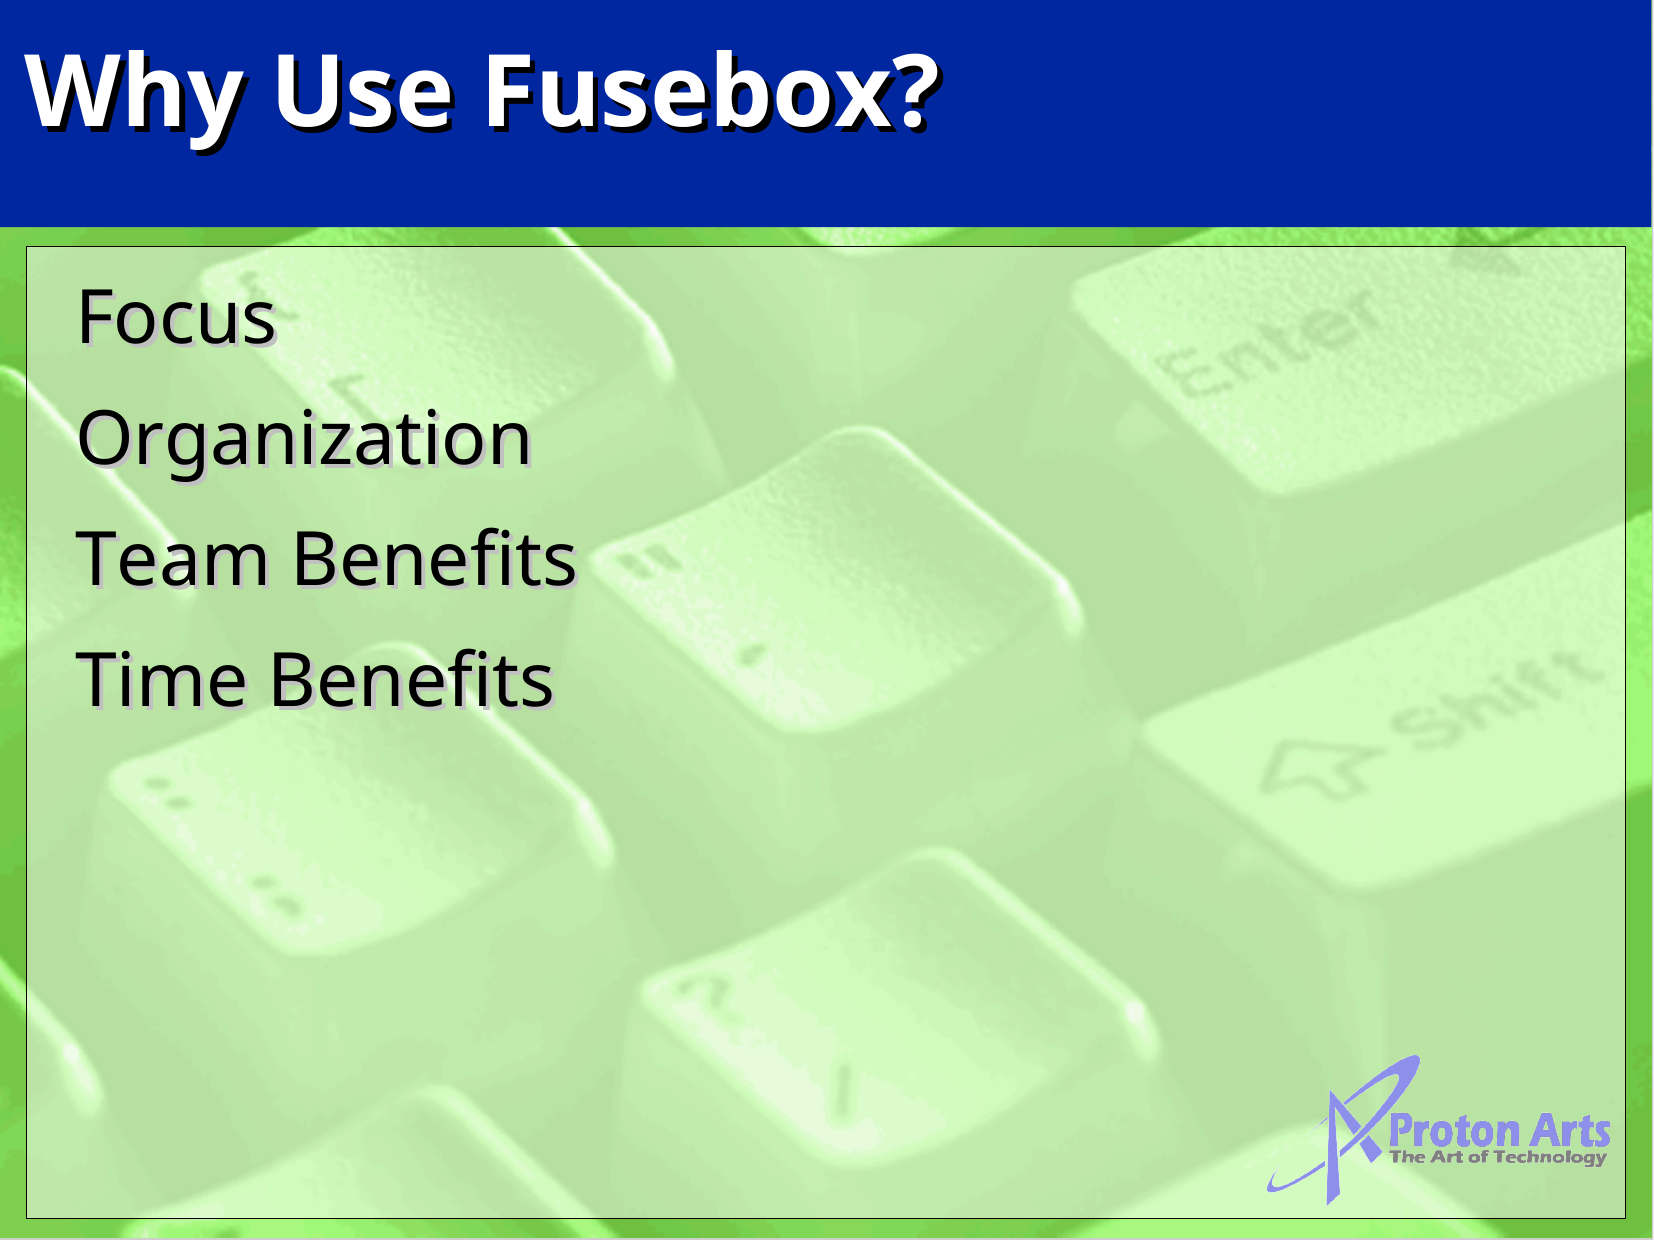

# Why Use Fusebox?
Focus
Organization
Team Benefits
Time Benefits